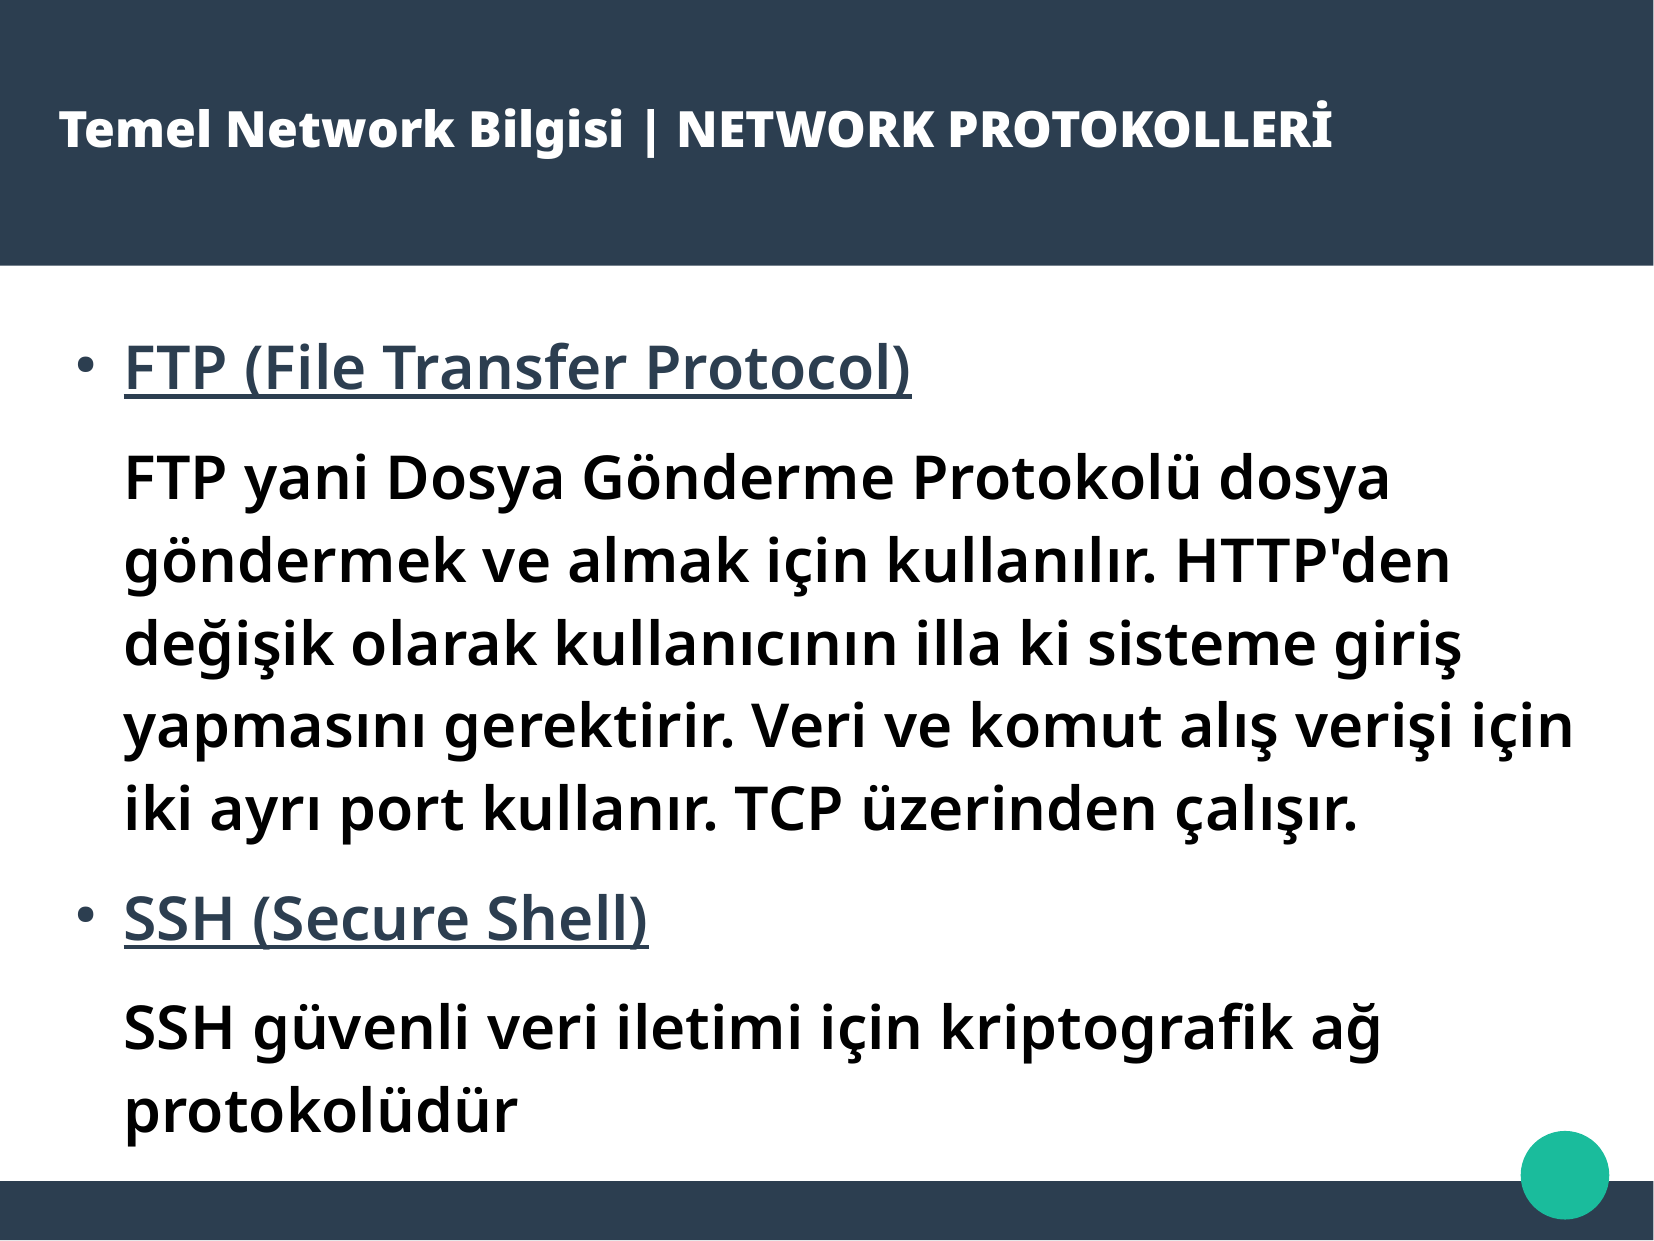

# Temel Network Bilgisi | NETWORK PROTOKOLLERİ
FTP (File Transfer Protocol)
FTP yani Dosya Gönderme Protokolü dosya göndermek ve almak için kullanılır. HTTP'den değişik olarak kullanıcının illa ki sisteme giriş yapmasını gerektirir. Veri ve komut alış verişi için iki ayrı port kullanır. TCP üzerinden çalışır.
SSH (Secure Shell)
SSH güvenli veri iletimi için kriptografik ağ protokolüdür